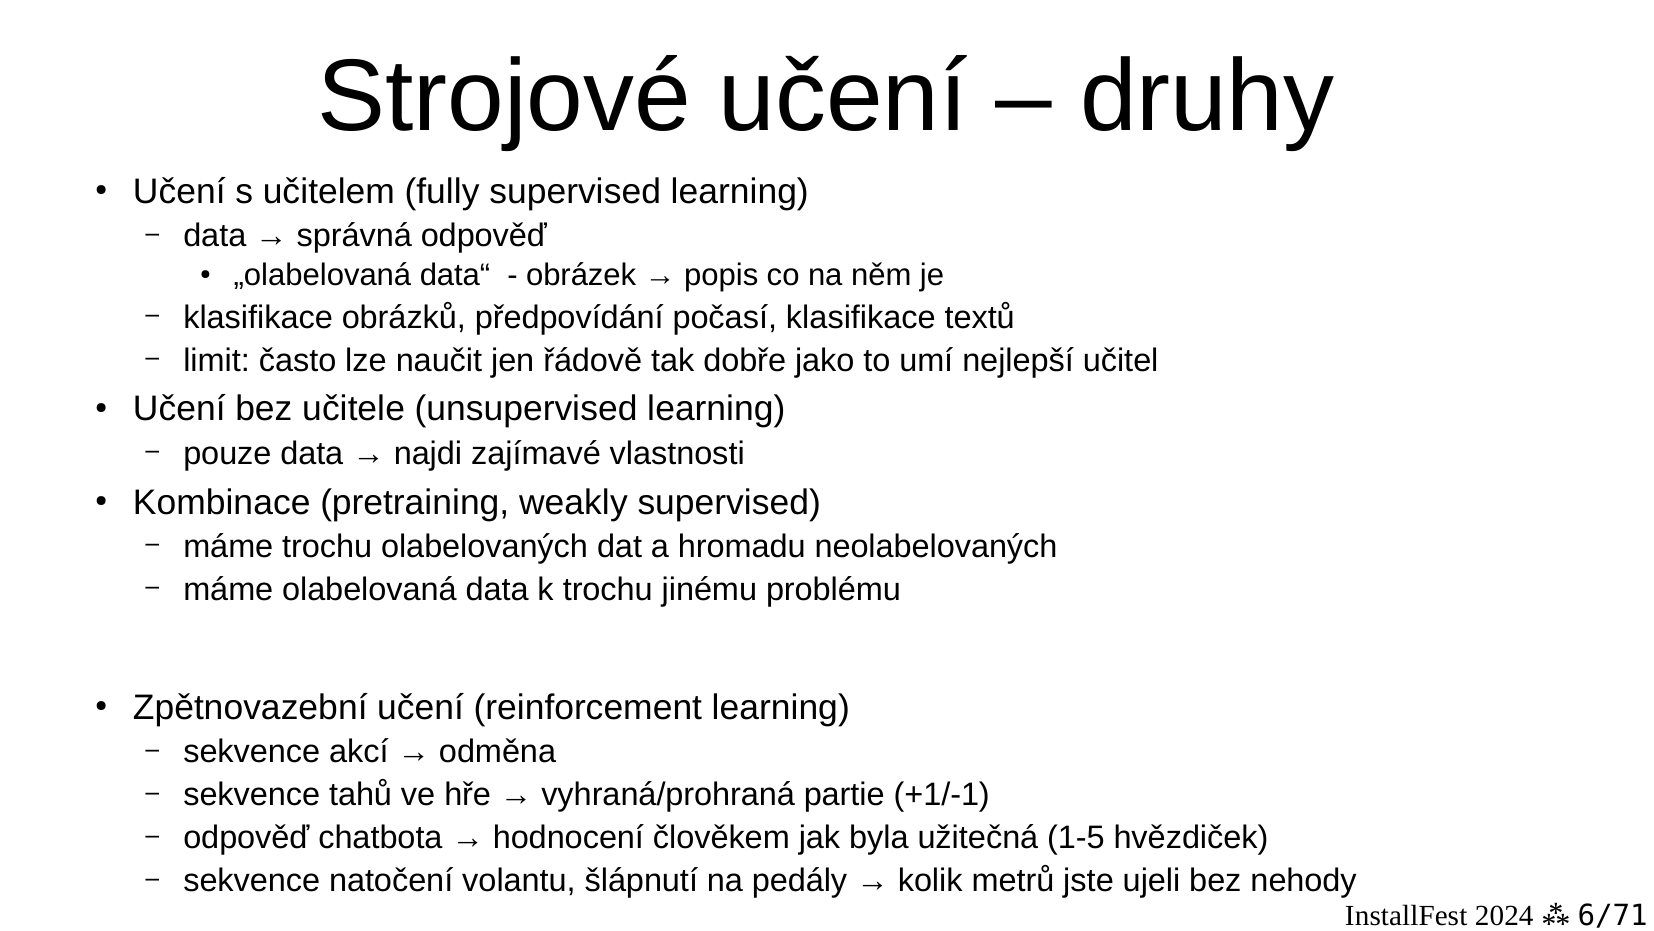

# Strojové učení – druhy
Učení s učitelem (fully supervised learning)
data → správná odpověď
„olabelovaná data“ - obrázek → popis co na něm je
klasifikace obrázků, předpovídání počasí, klasifikace textů
limit: často lze naučit jen řádově tak dobře jako to umí nejlepší učitel
Učení bez učitele (unsupervised learning)
pouze data → najdi zajímavé vlastnosti
Kombinace (pretraining, weakly supervised)
máme trochu olabelovaných dat a hromadu neolabelovaných
máme olabelovaná data k trochu jinému problému
Zpětnovazební učení (reinforcement learning)
sekvence akcí → odměna
sekvence tahů ve hře → vyhraná/prohraná partie (+1/-1)
odpověď chatbota → hodnocení člověkem jak byla užitečná (1-5 hvězdiček)
sekvence natočení volantu, šlápnutí na pedály → kolik metrů jste ujeli bez nehody
6